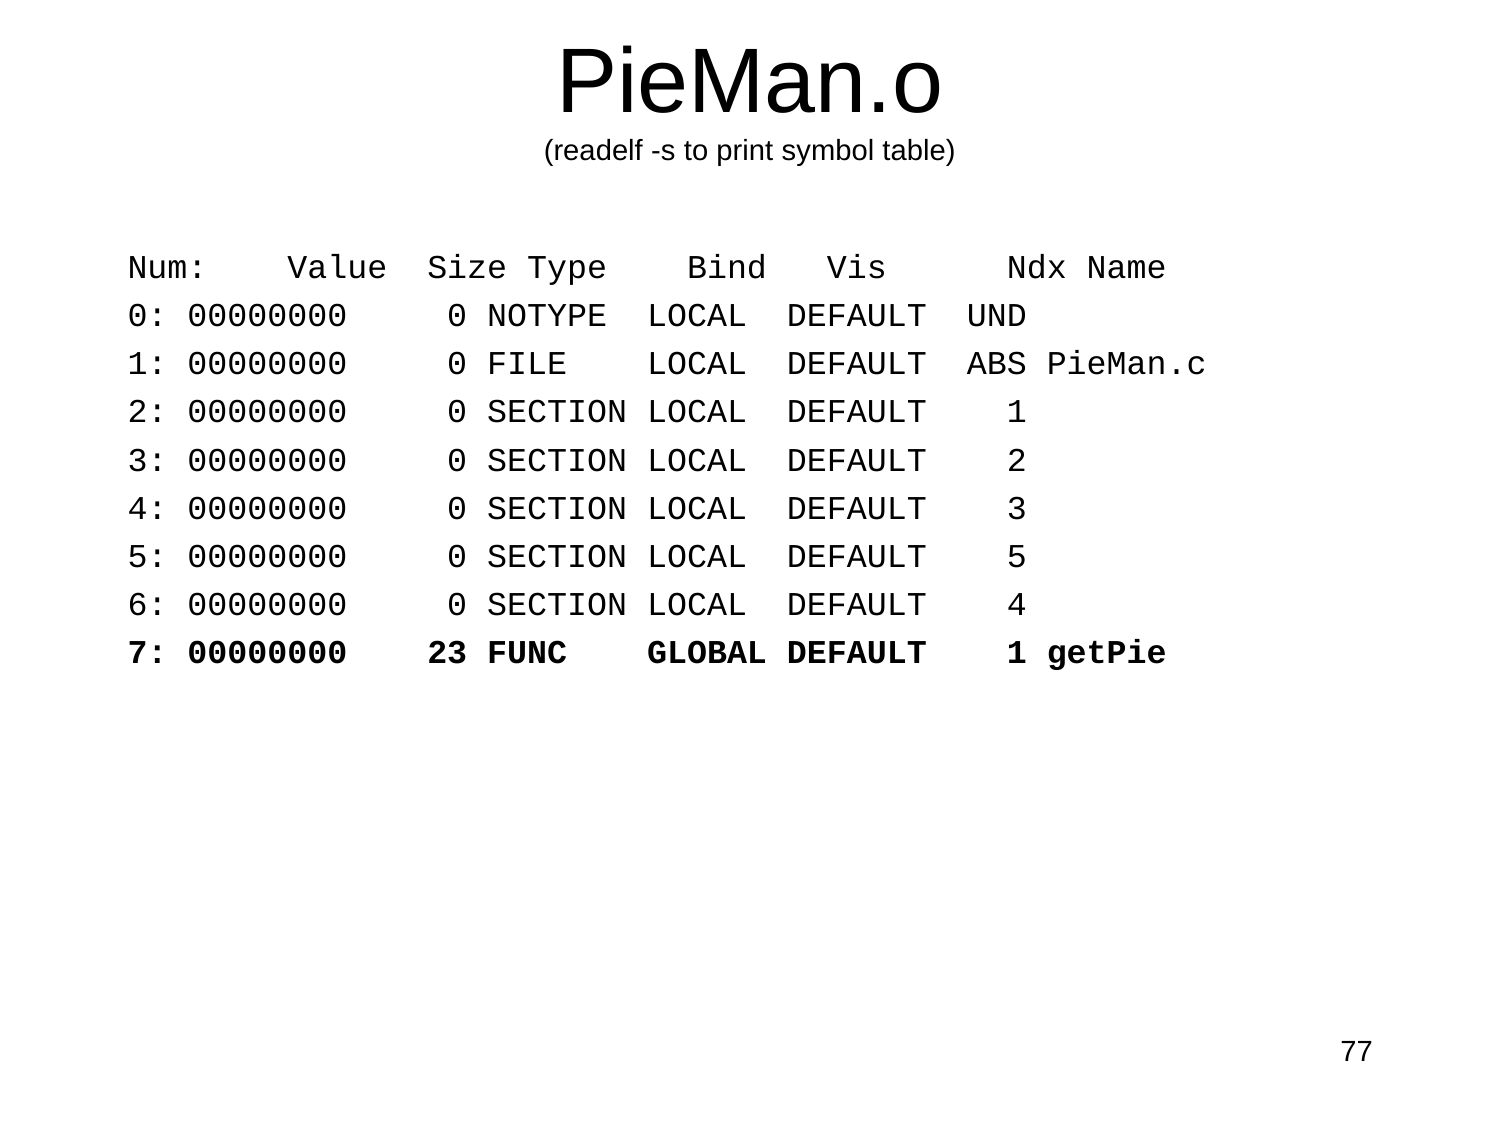

# PieMan.o (readelf -s to print symbol table)
Num: Value Size Type Bind Vis Ndx Name
0: 00000000 0 NOTYPE LOCAL DEFAULT UND
1: 00000000 0 FILE LOCAL DEFAULT ABS PieMan.c
2: 00000000 0 SECTION LOCAL DEFAULT 1
3: 00000000 0 SECTION LOCAL DEFAULT 2
4: 00000000 0 SECTION LOCAL DEFAULT 3
5: 00000000 0 SECTION LOCAL DEFAULT 5
6: 00000000 0 SECTION LOCAL DEFAULT 4
7: 00000000 23 FUNC GLOBAL DEFAULT 1 getPie